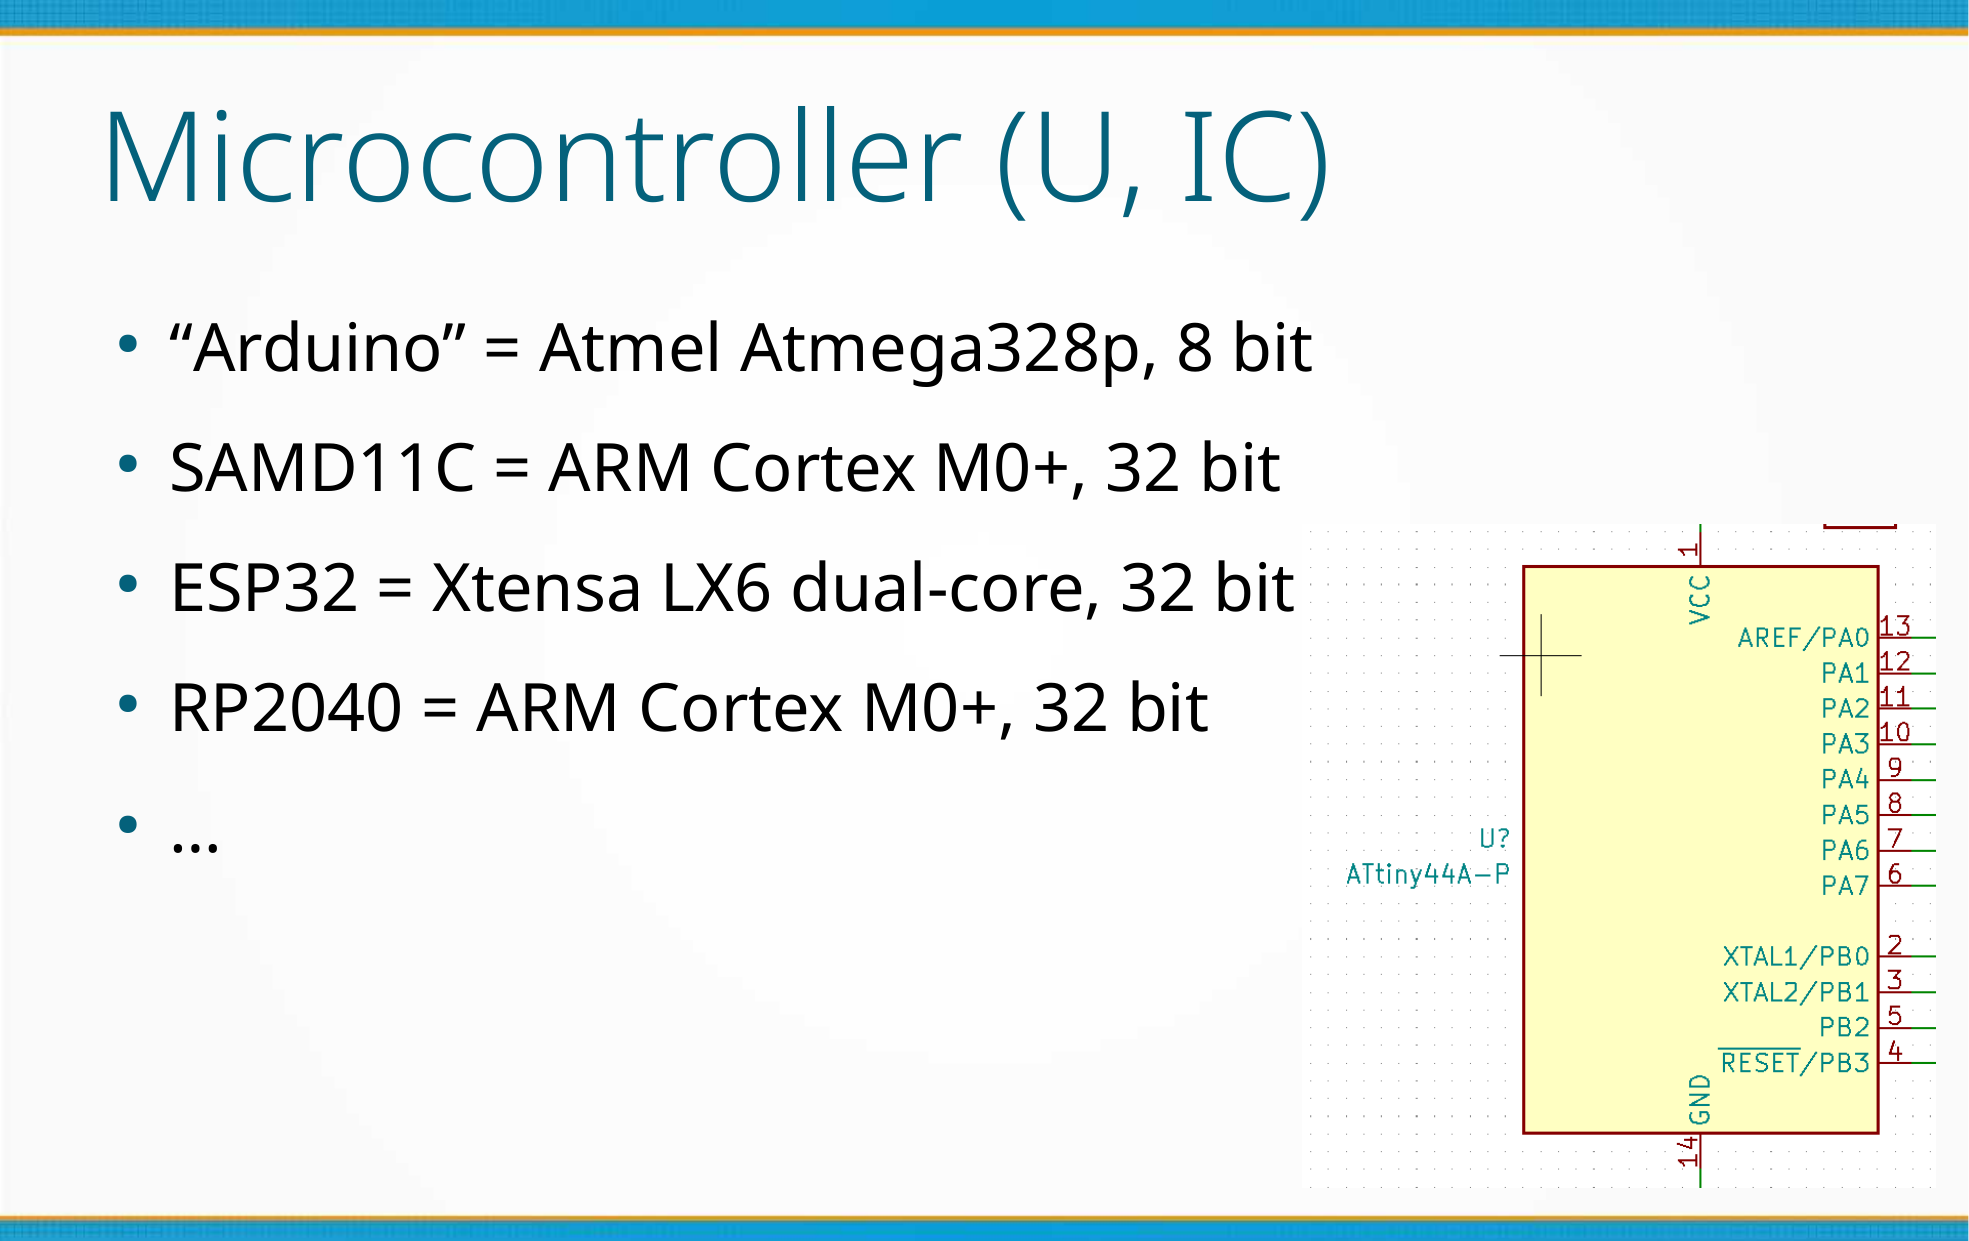

# Microcontroller (U, IC)
“Arduino” = Atmel Atmega328p, 8 bit
SAMD11C = ARM Cortex M0+, 32 bit
ESP32 = Xtensa LX6 dual-core, 32 bit
RP2040 = ARM Cortex M0+, 32 bit
…